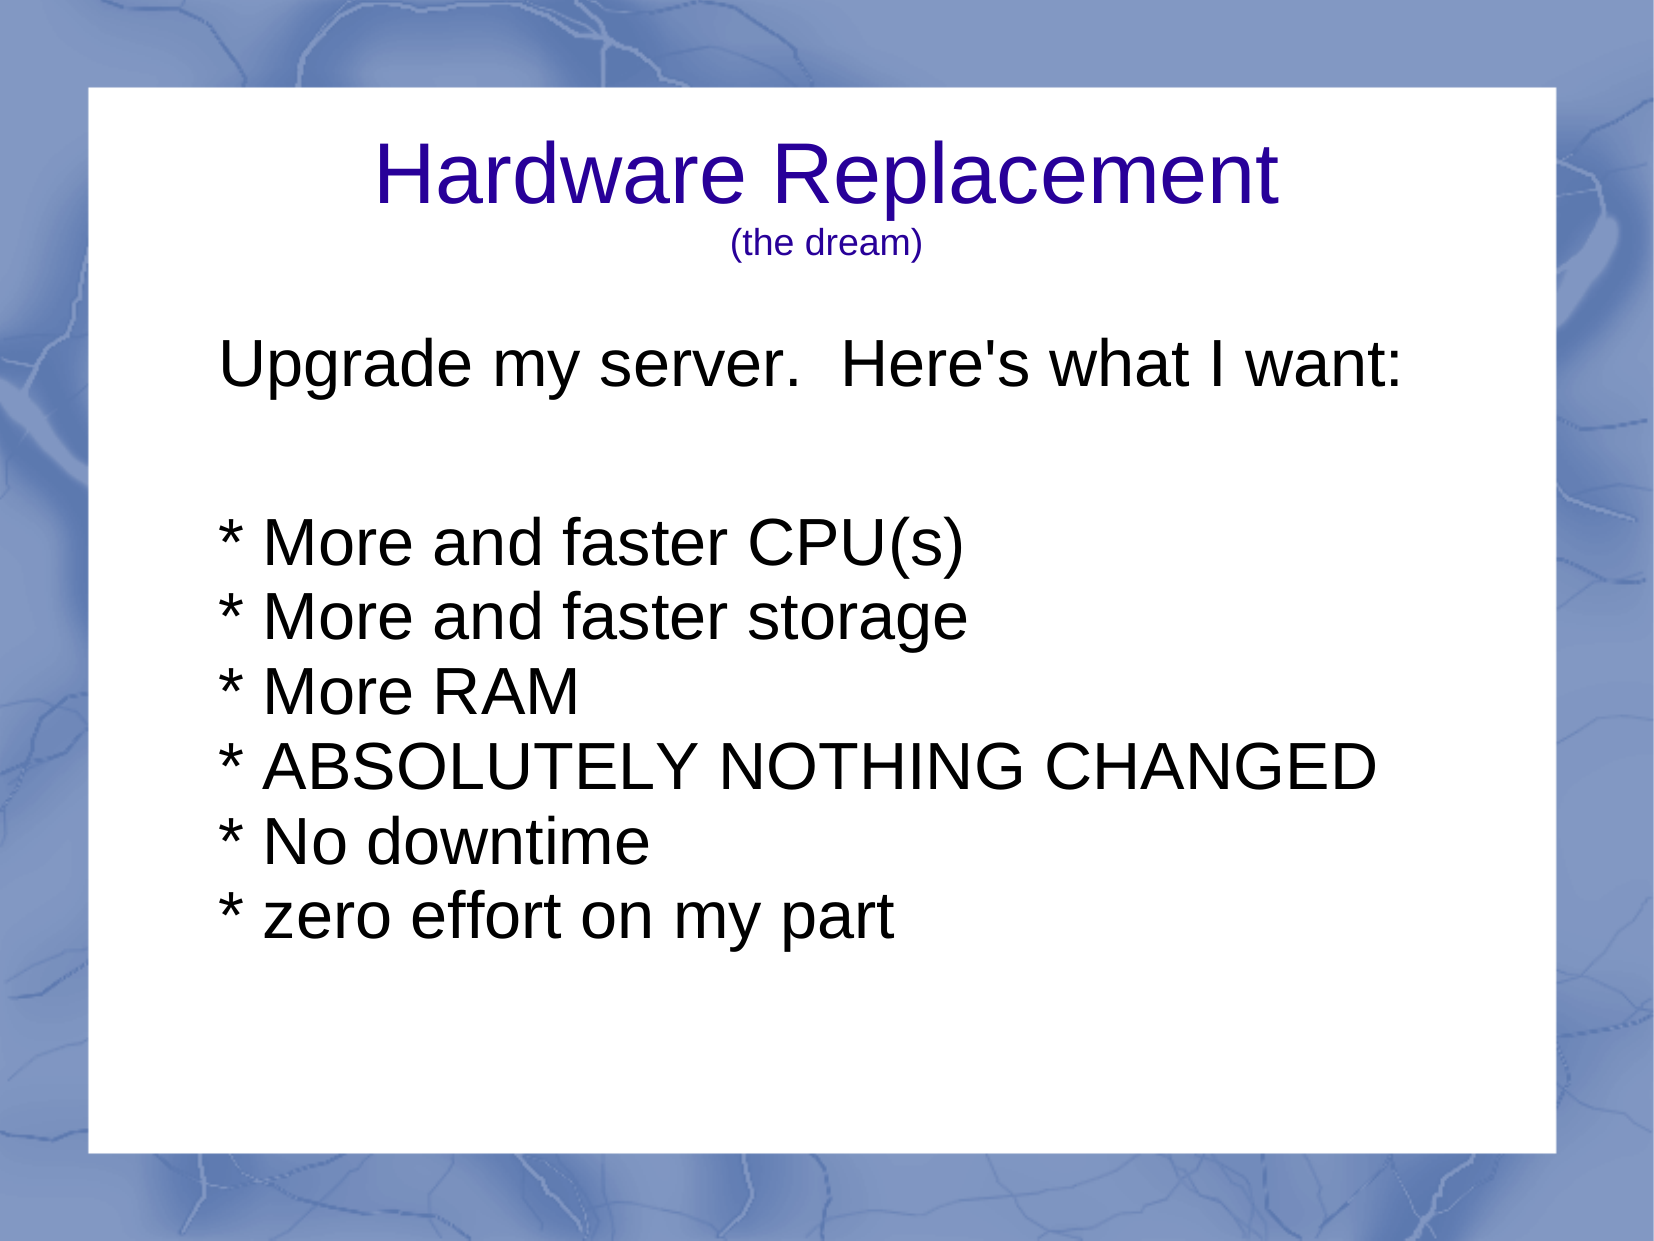

# Hardware Replacement (the dream)
Upgrade my server. Here's what I want:
* More and faster CPU(s)
* More and faster storage
* More RAM
* ABSOLUTELY NOTHING CHANGED
* No downtime
* zero effort on my part